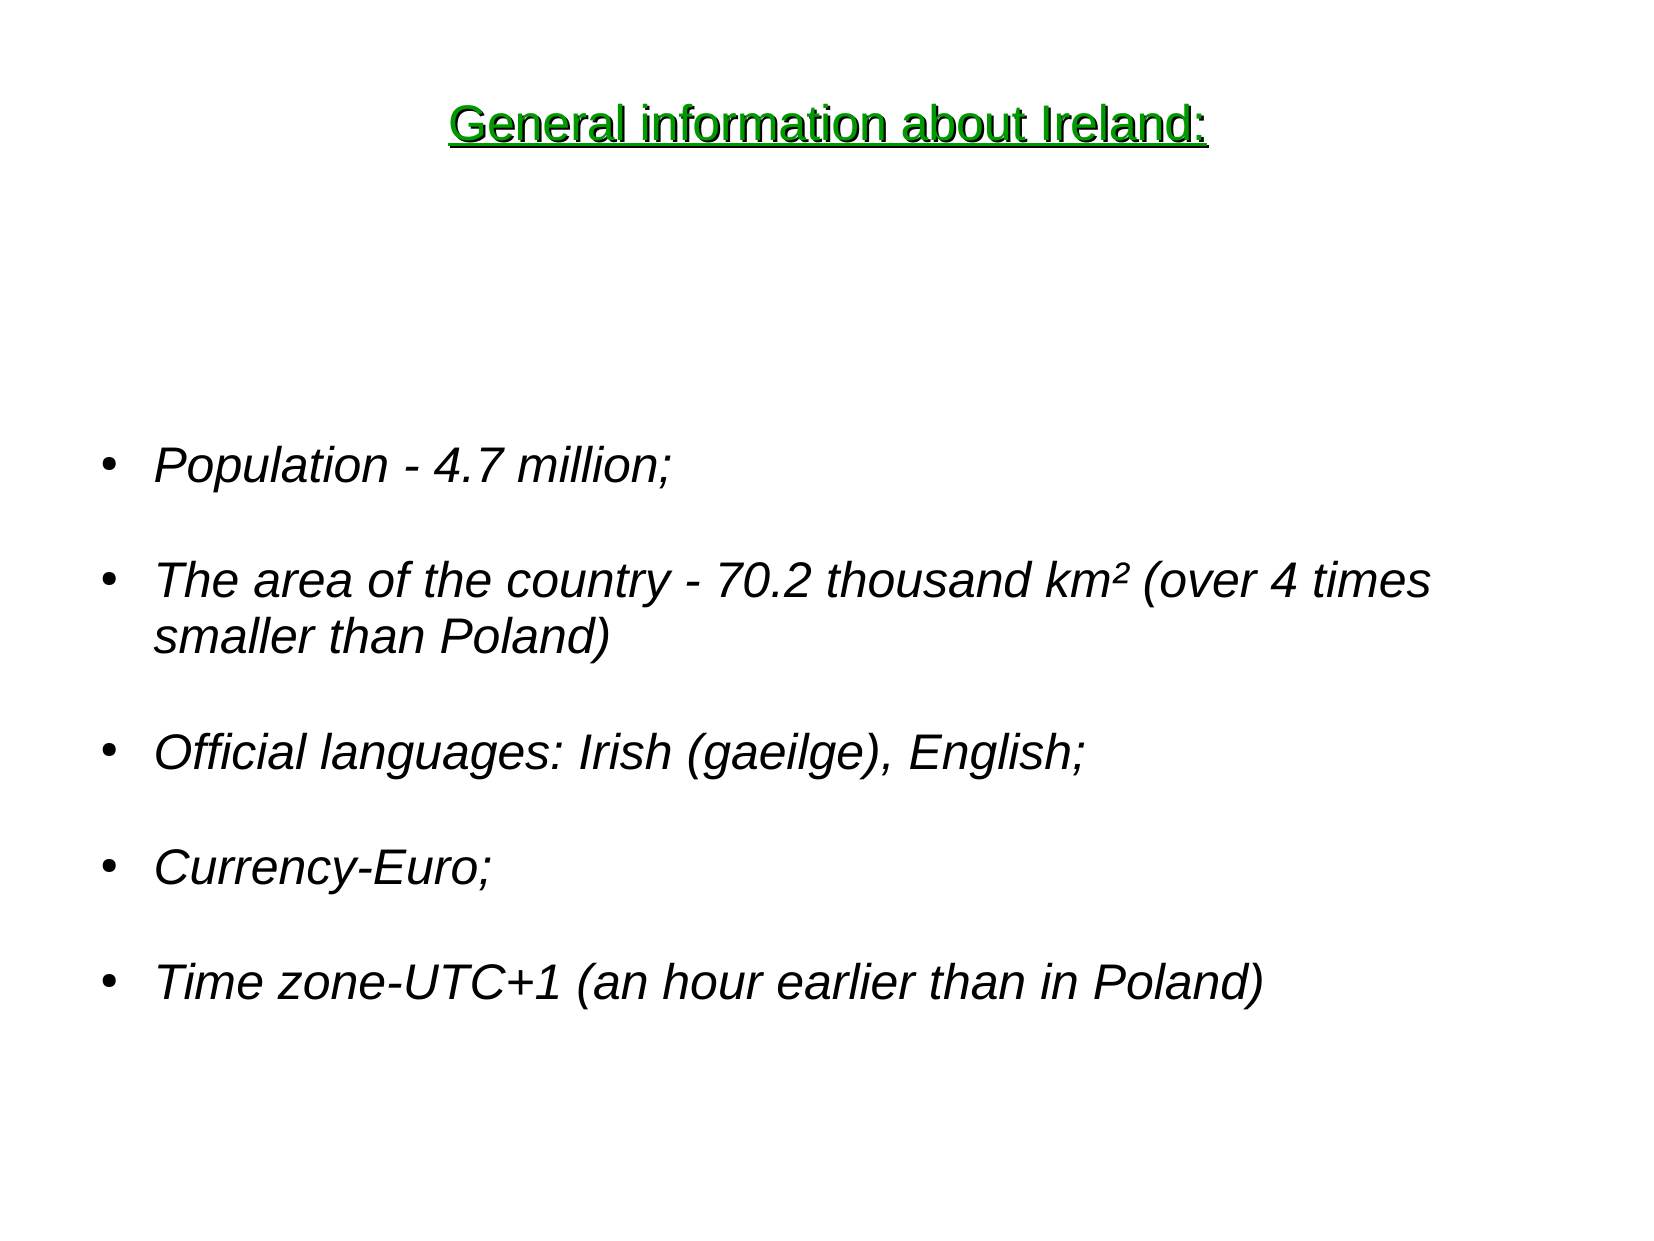

# General information about Ireland:
Population - 4.7 million;
The area of the country - 70.2 thousand km² (over 4 times smaller than Poland)
Official languages: Irish (gaeilge), English;
Currency-Euro;
Time zone-UTC+1 (an hour earlier than in Poland)